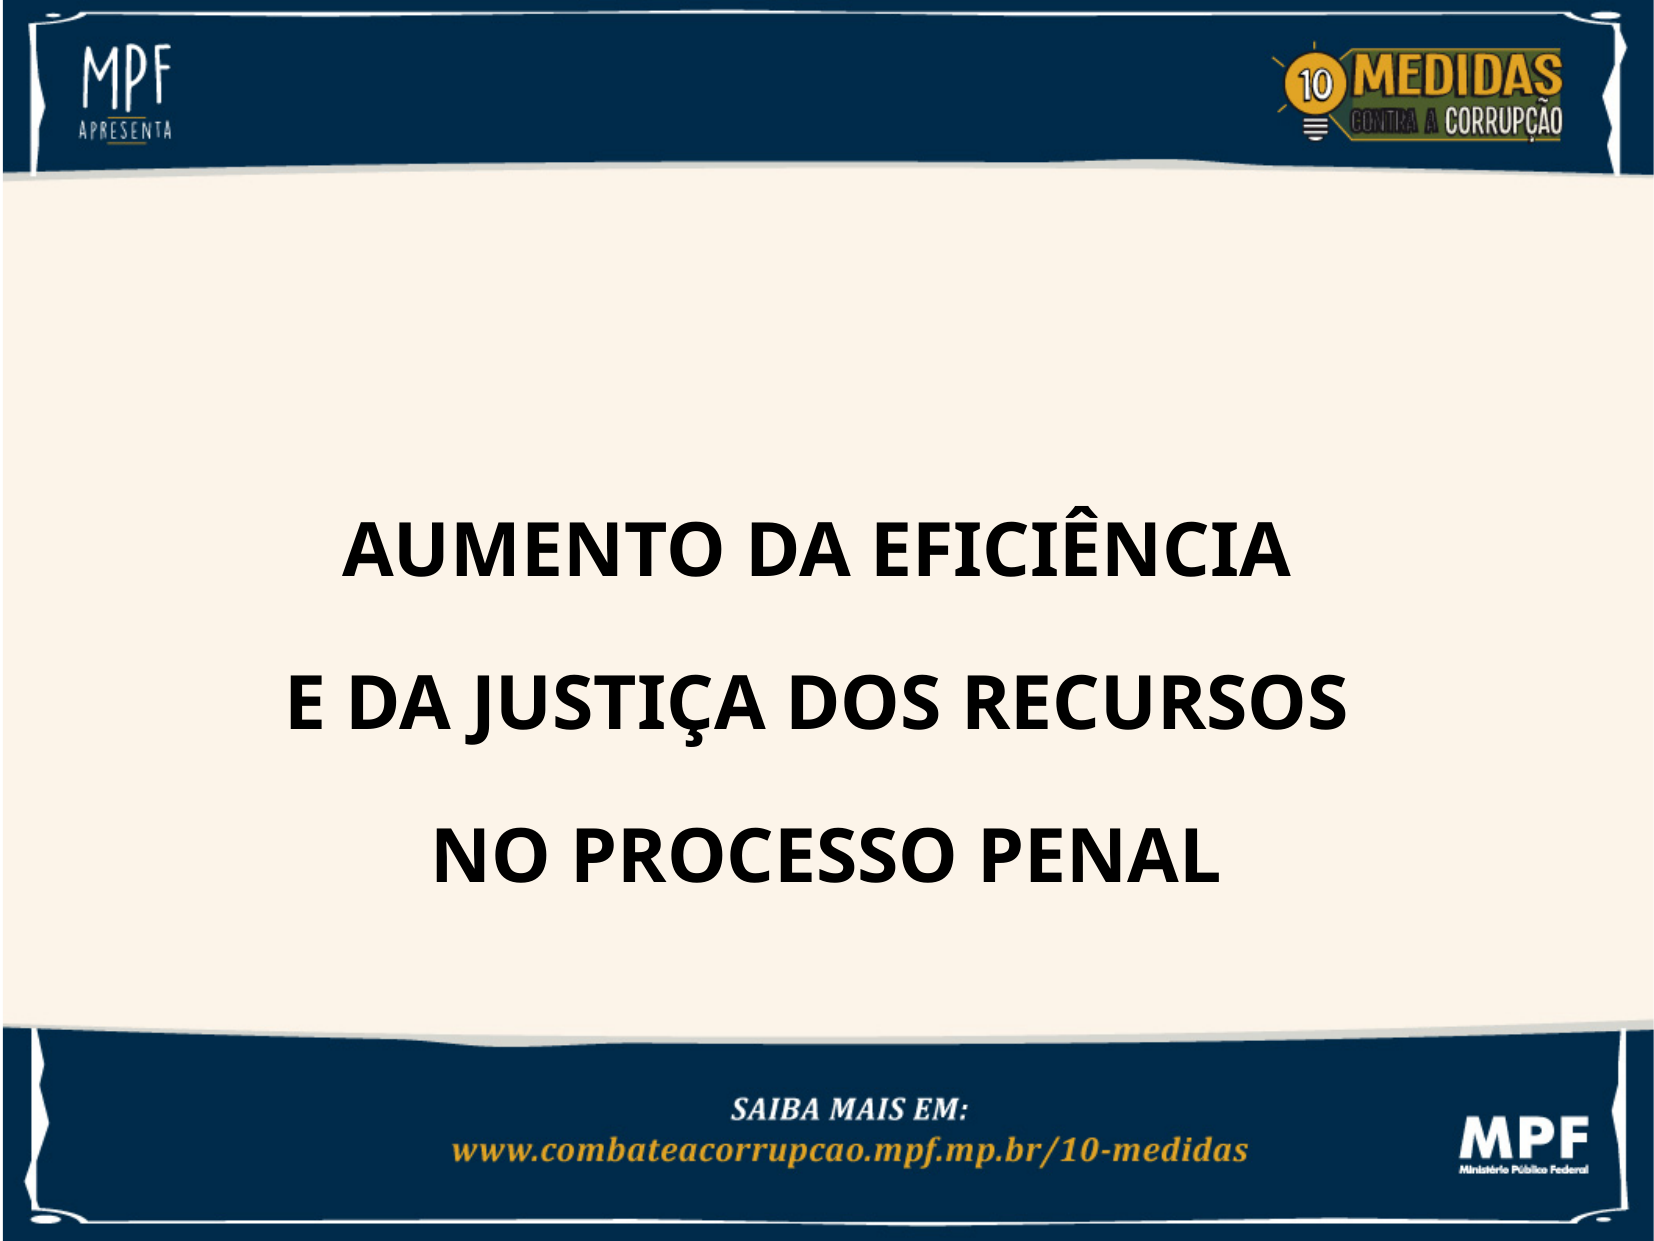

AUMENTO DA EFICIÊNCIA
E DA JUSTIÇA DOS RECURSOS
NO PROCESSO PENAL